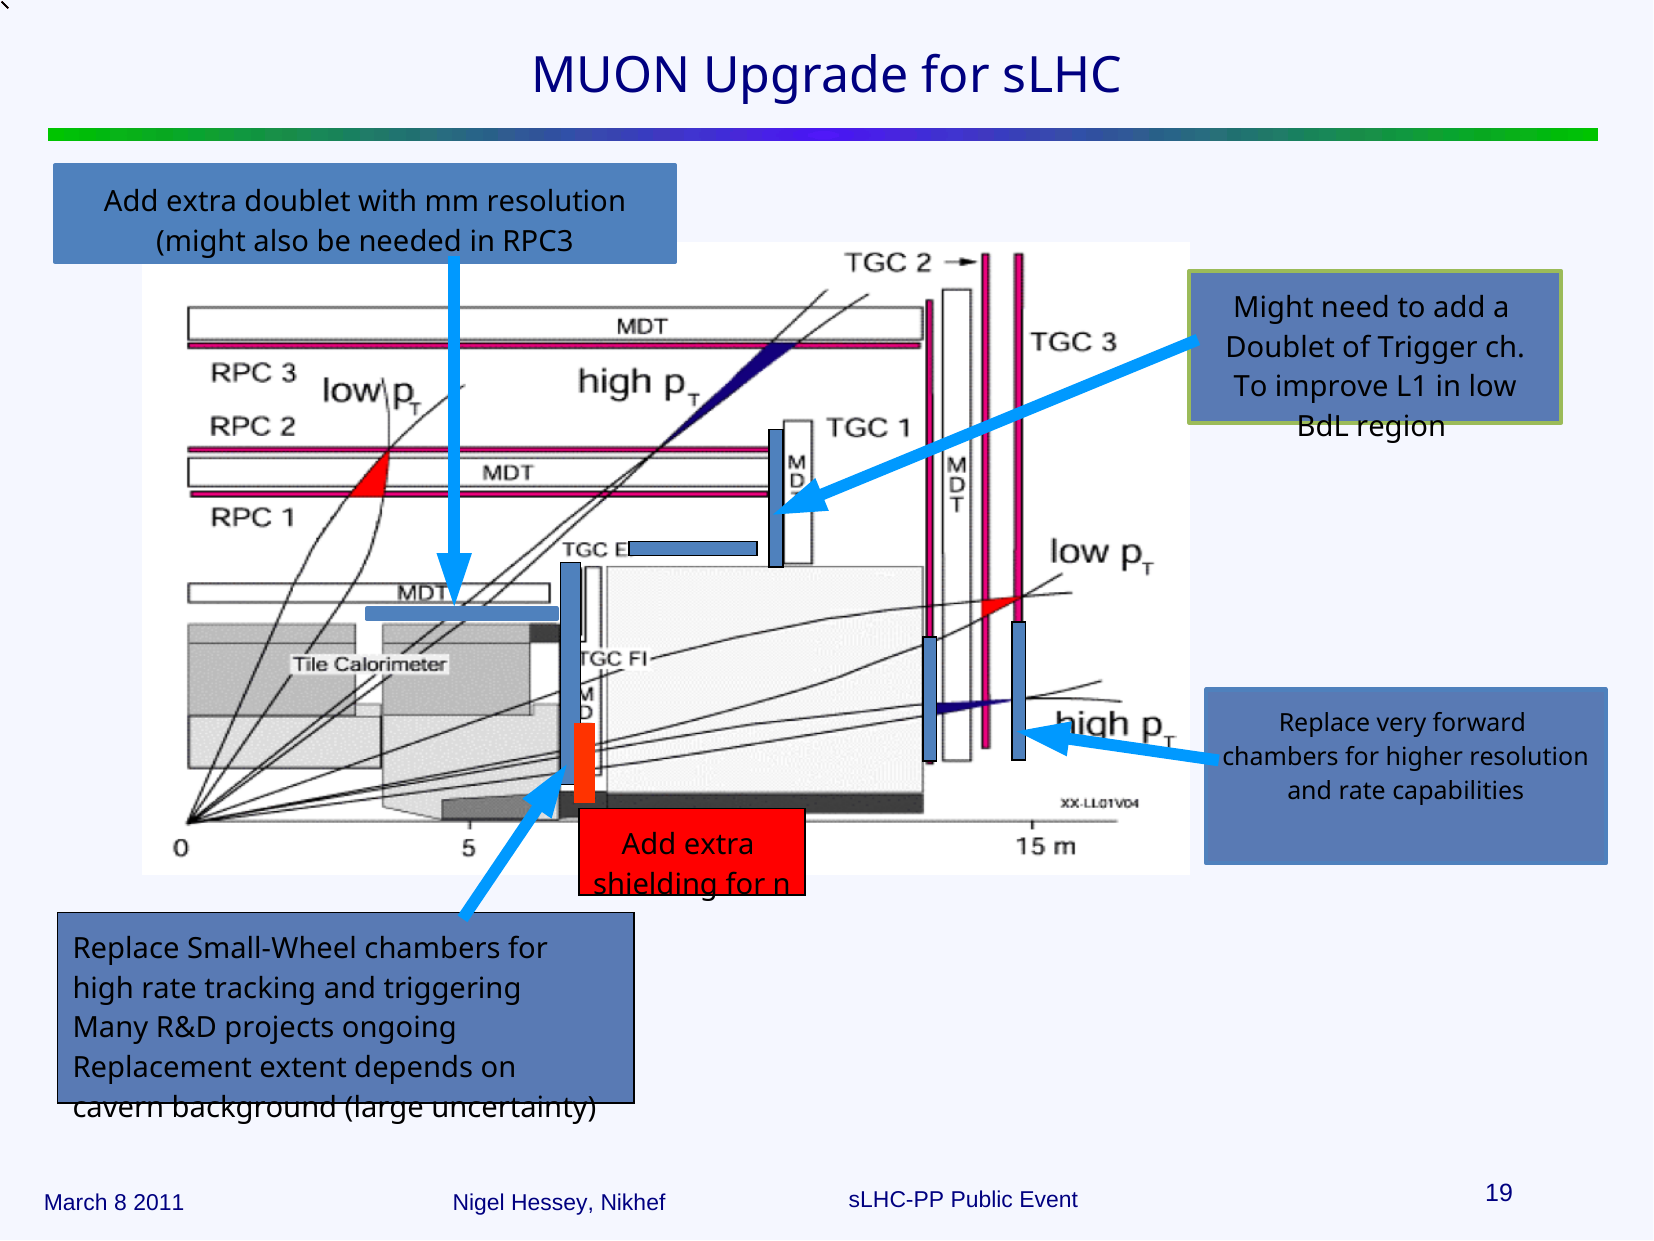

# MUON Upgrade for sLHC
Add extra doublet with mm resolution (might also be needed in RPC3
Might need to add a
Doublet of Trigger ch.
To improve L1 in low
BdL region
Replace very forward
chambers for higher resolution and rate capabilities
Add extra
shielding for n
Replace Small-Wheel chambers for
high rate tracking and triggering
Many R&D projects ongoing
Replacement extent depends on
cavern background (large uncertainty)